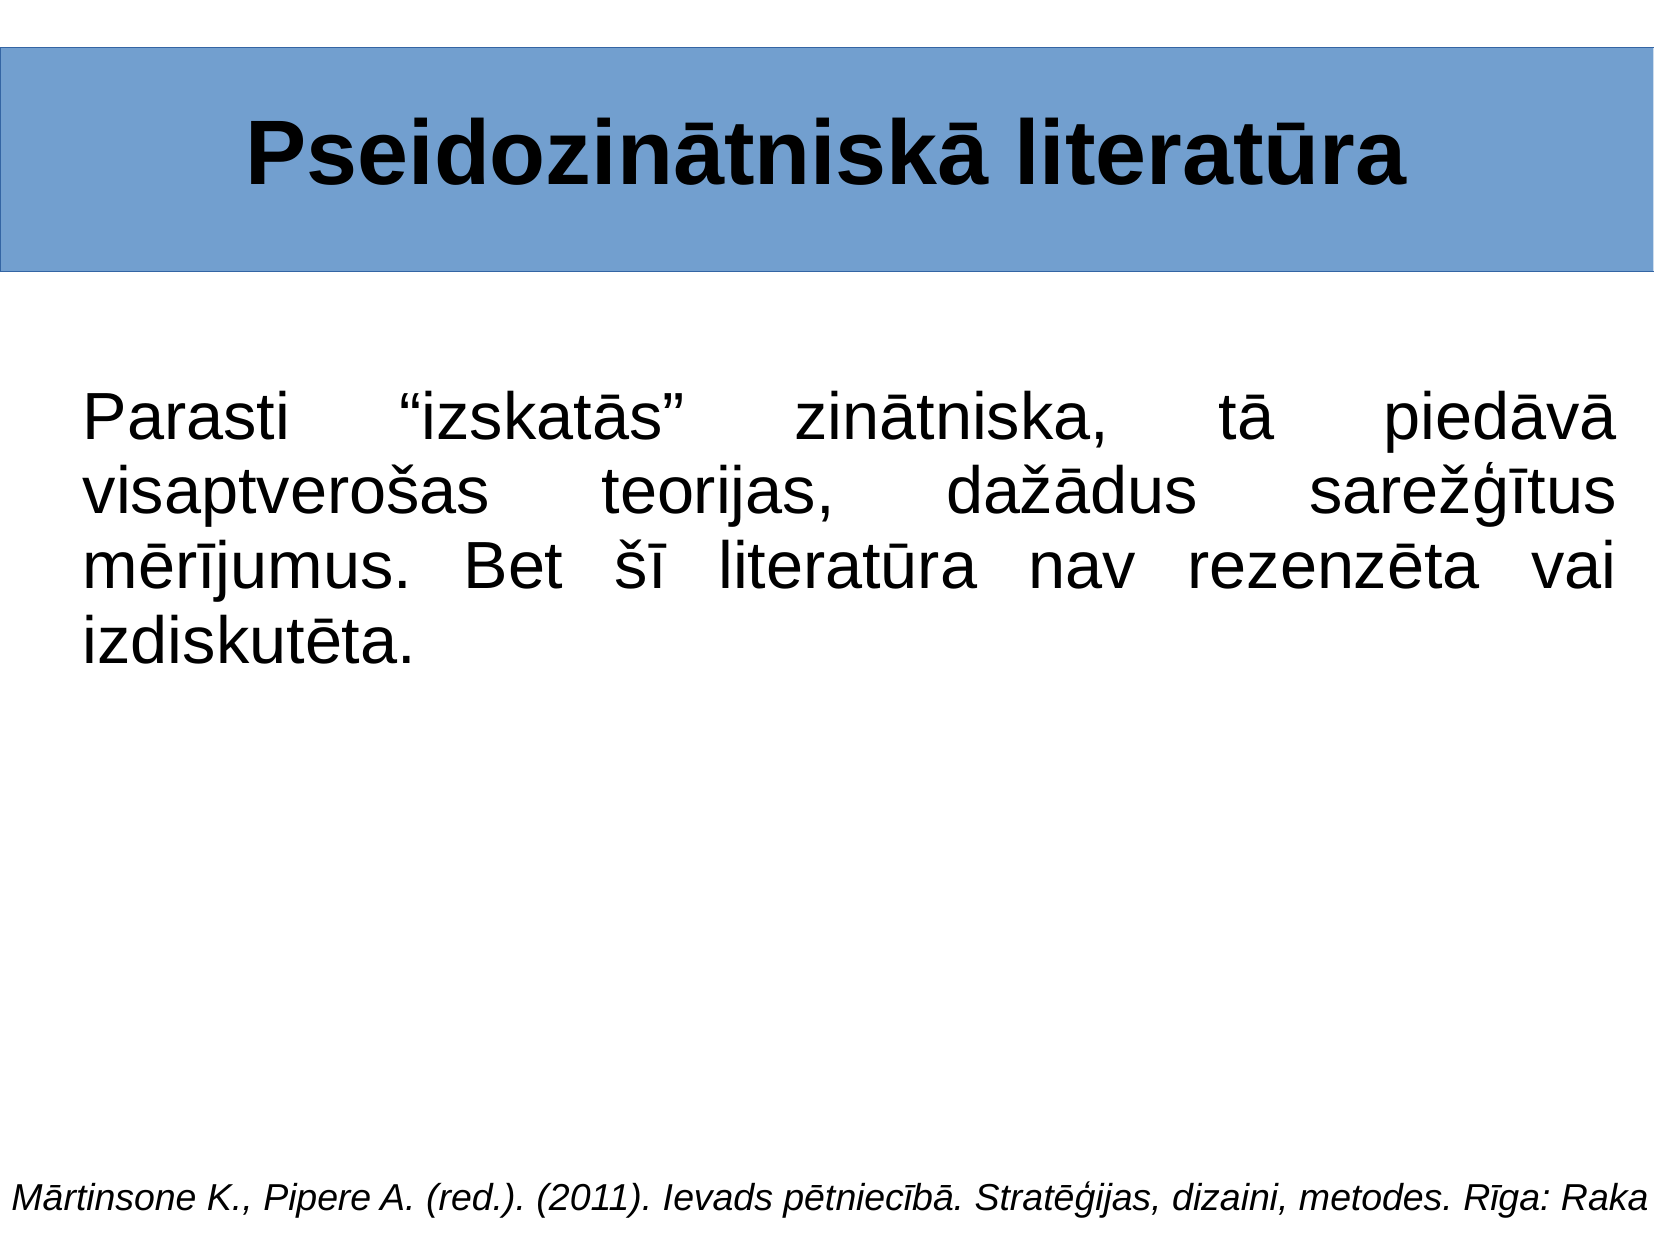

# Pseidozinātniskā literatūra
Parasti “izskatās” zinātniska, tā piedāvā visaptverošas teorijas, dažādus sarežģītus mērījumus. Bet šī literatūra nav rezenzēta vai izdiskutēta.
Mārtinsone K., Pipere A. (red.). (2011). Ievads pētniecībā. Stratēģijas, dizaini, metodes. Rīga: Raka